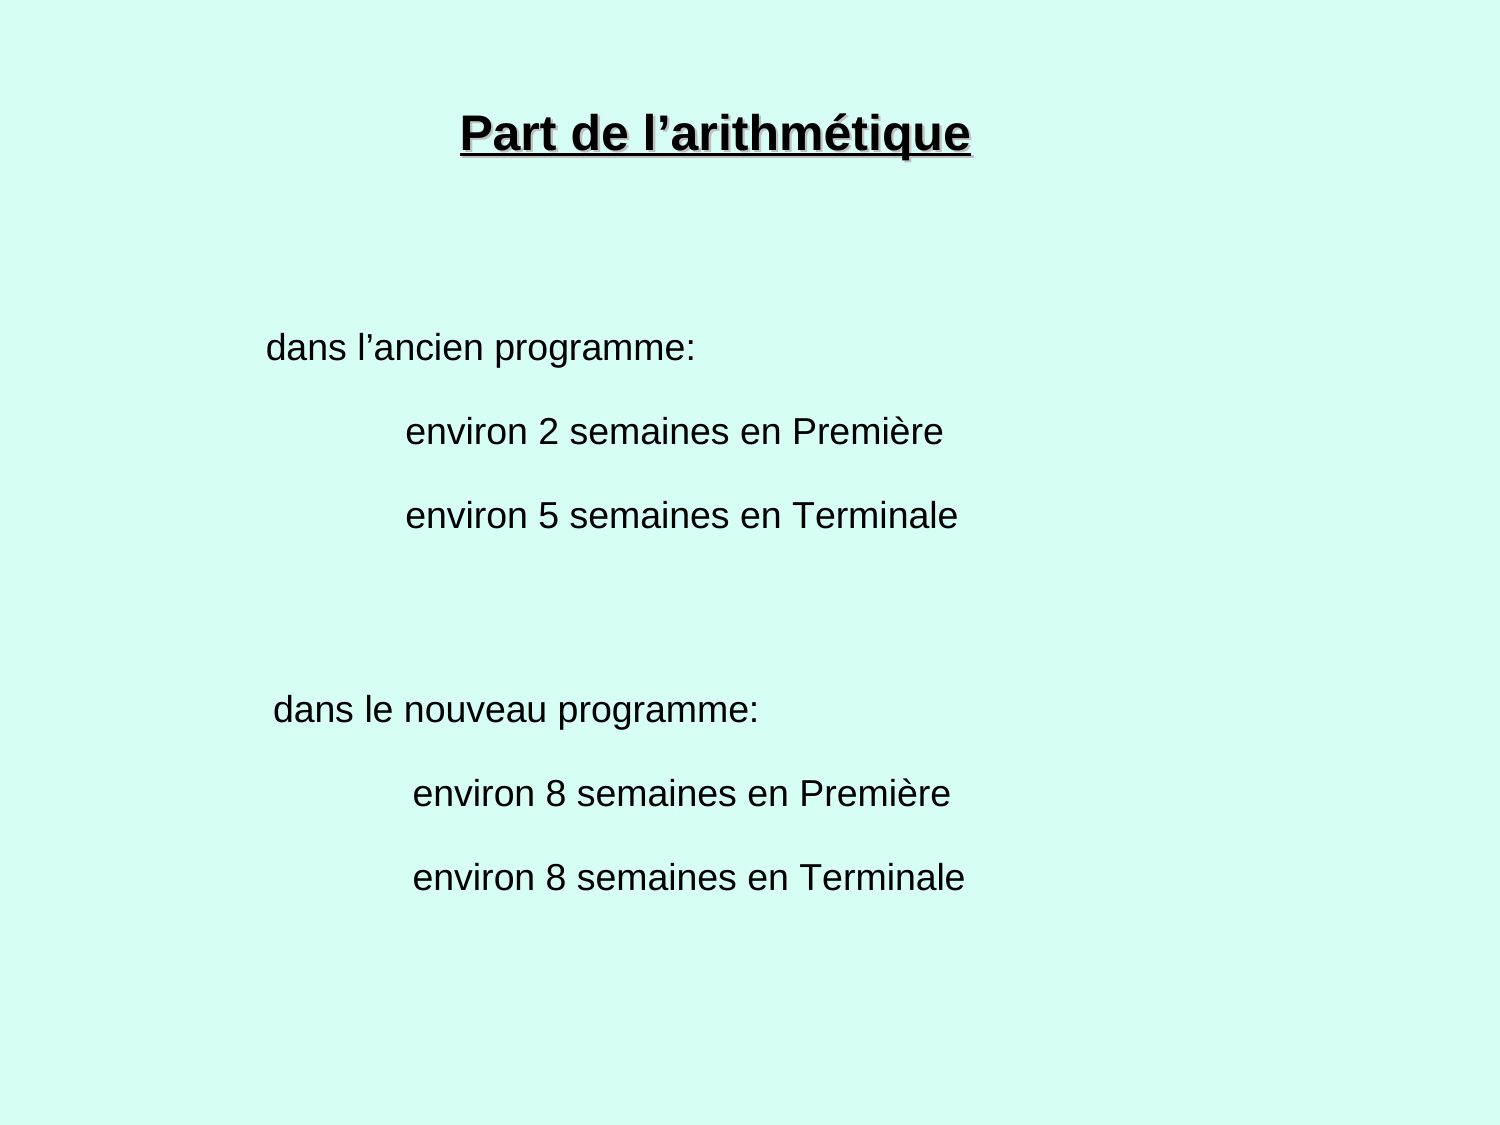

Part de l’arithmétique
 dans l’ancien programme:
	environ 2 semaines en Première
environ 5 semaines en Terminale
 dans le nouveau programme:
environ 8 semaines en Première
environ 8 semaines en Terminale